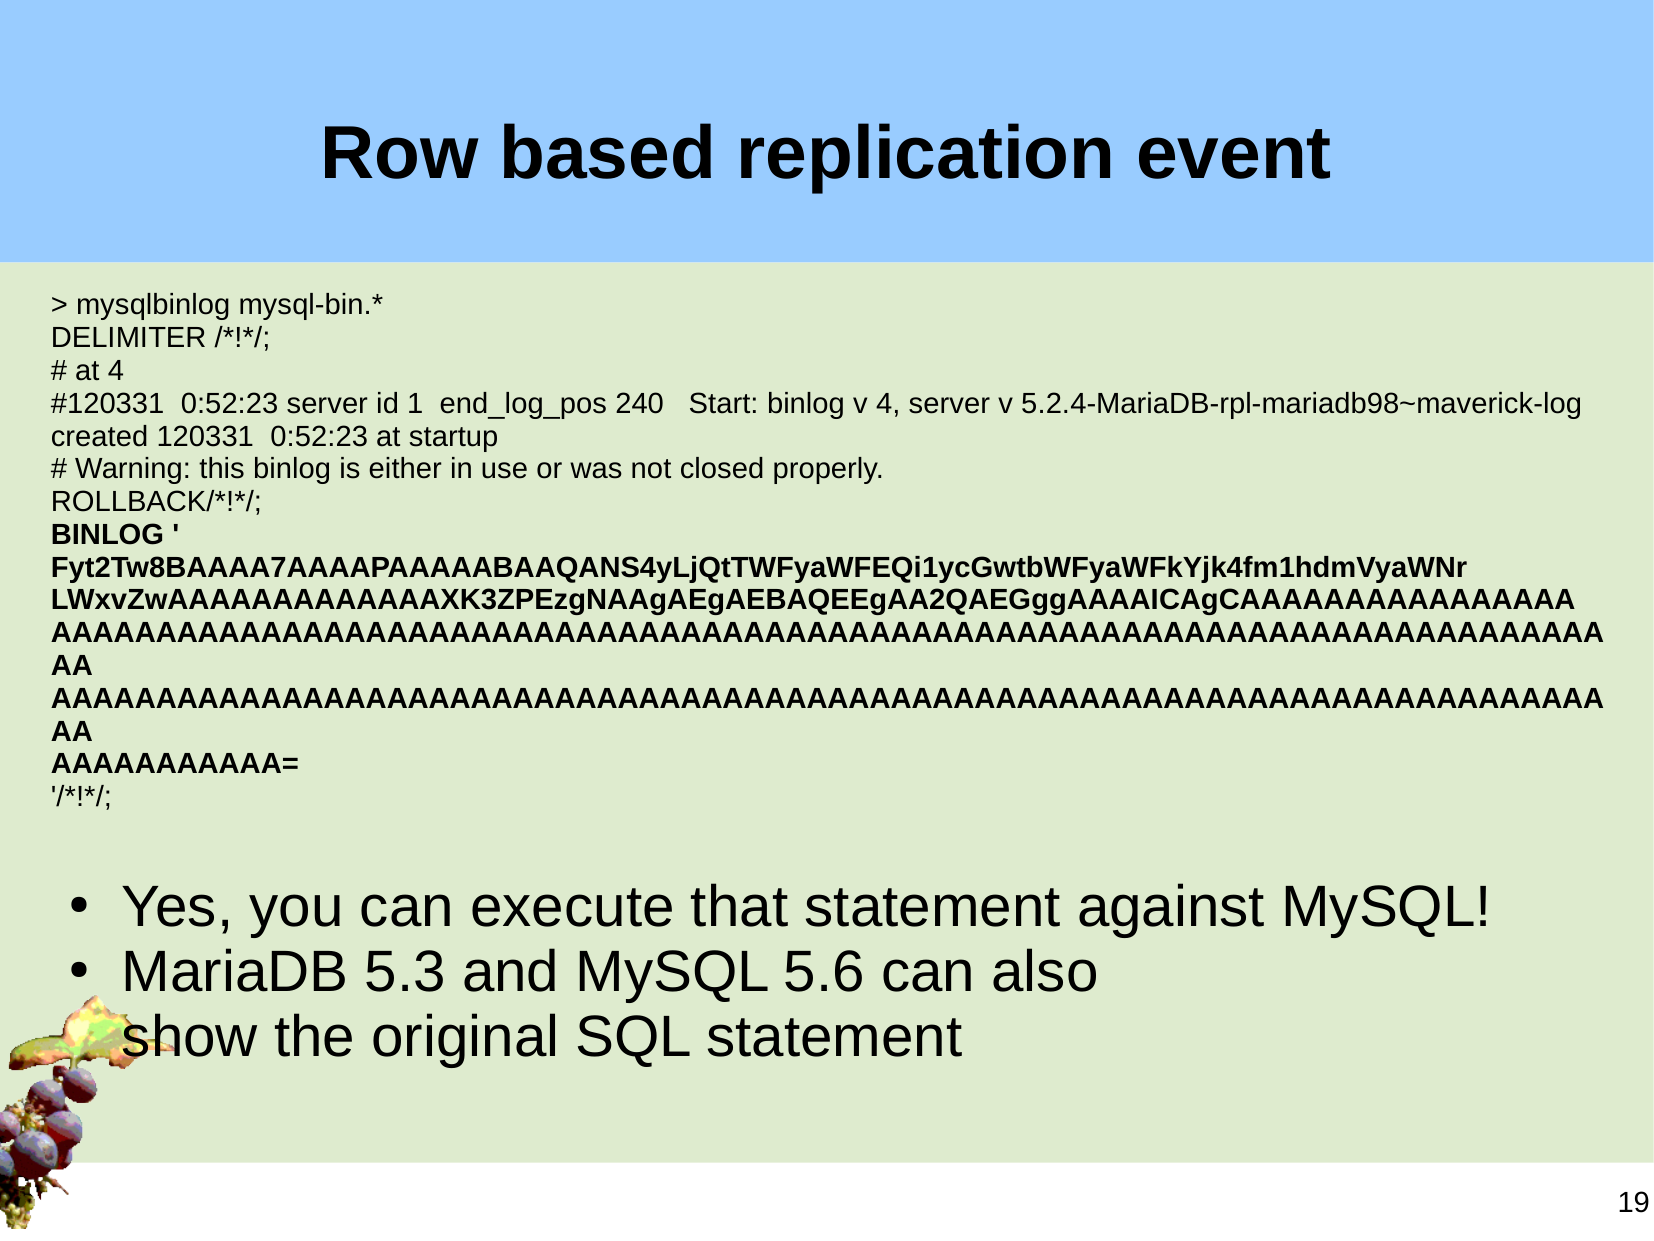

# Row based replication event
> mysqlbinlog mysql-bin.*
DELIMITER /*!*/;
# at 4
#120331 0:52:23 server id 1 end_log_pos 240 Start: binlog v 4, server v 5.2.4-MariaDB-rpl-mariadb98~maverick-log created 120331 0:52:23 at startup
# Warning: this binlog is either in use or was not closed properly.
ROLLBACK/*!*/;
BINLOG '
Fyt2Tw8BAAAA7AAAAPAAAAABAAQANS4yLjQtTWFyaWFEQi1ycGwtbWFyaWFkYjk4fm1hdmVyaWNr
LWxvZwAAAAAAAAAAAAAXK3ZPEzgNAAgAEgAEBAQEEgAA2QAEGggAAAAICAgCAAAAAAAAAAAAAAAA
AAAAAAAAAAAAAAAAAAAAAAAAAAAAAAAAAAAAAAAAAAAAAAAAAAAAAAAAAAAAAAAAAAAAAAAAAAAA
AAAAAAAAAAAAAAAAAAAAAAAAAAAAAAAAAAAAAAAAAAAAAAAAAAAAAAAAAAAAAAAAAAAAAAAAAAAA
AAAAAAAAAAA=
'/*!*/;
Yes, you can execute that statement against MySQL!
MariaDB 5.3 and MySQL 5.6 can also
show the original SQL statement
19